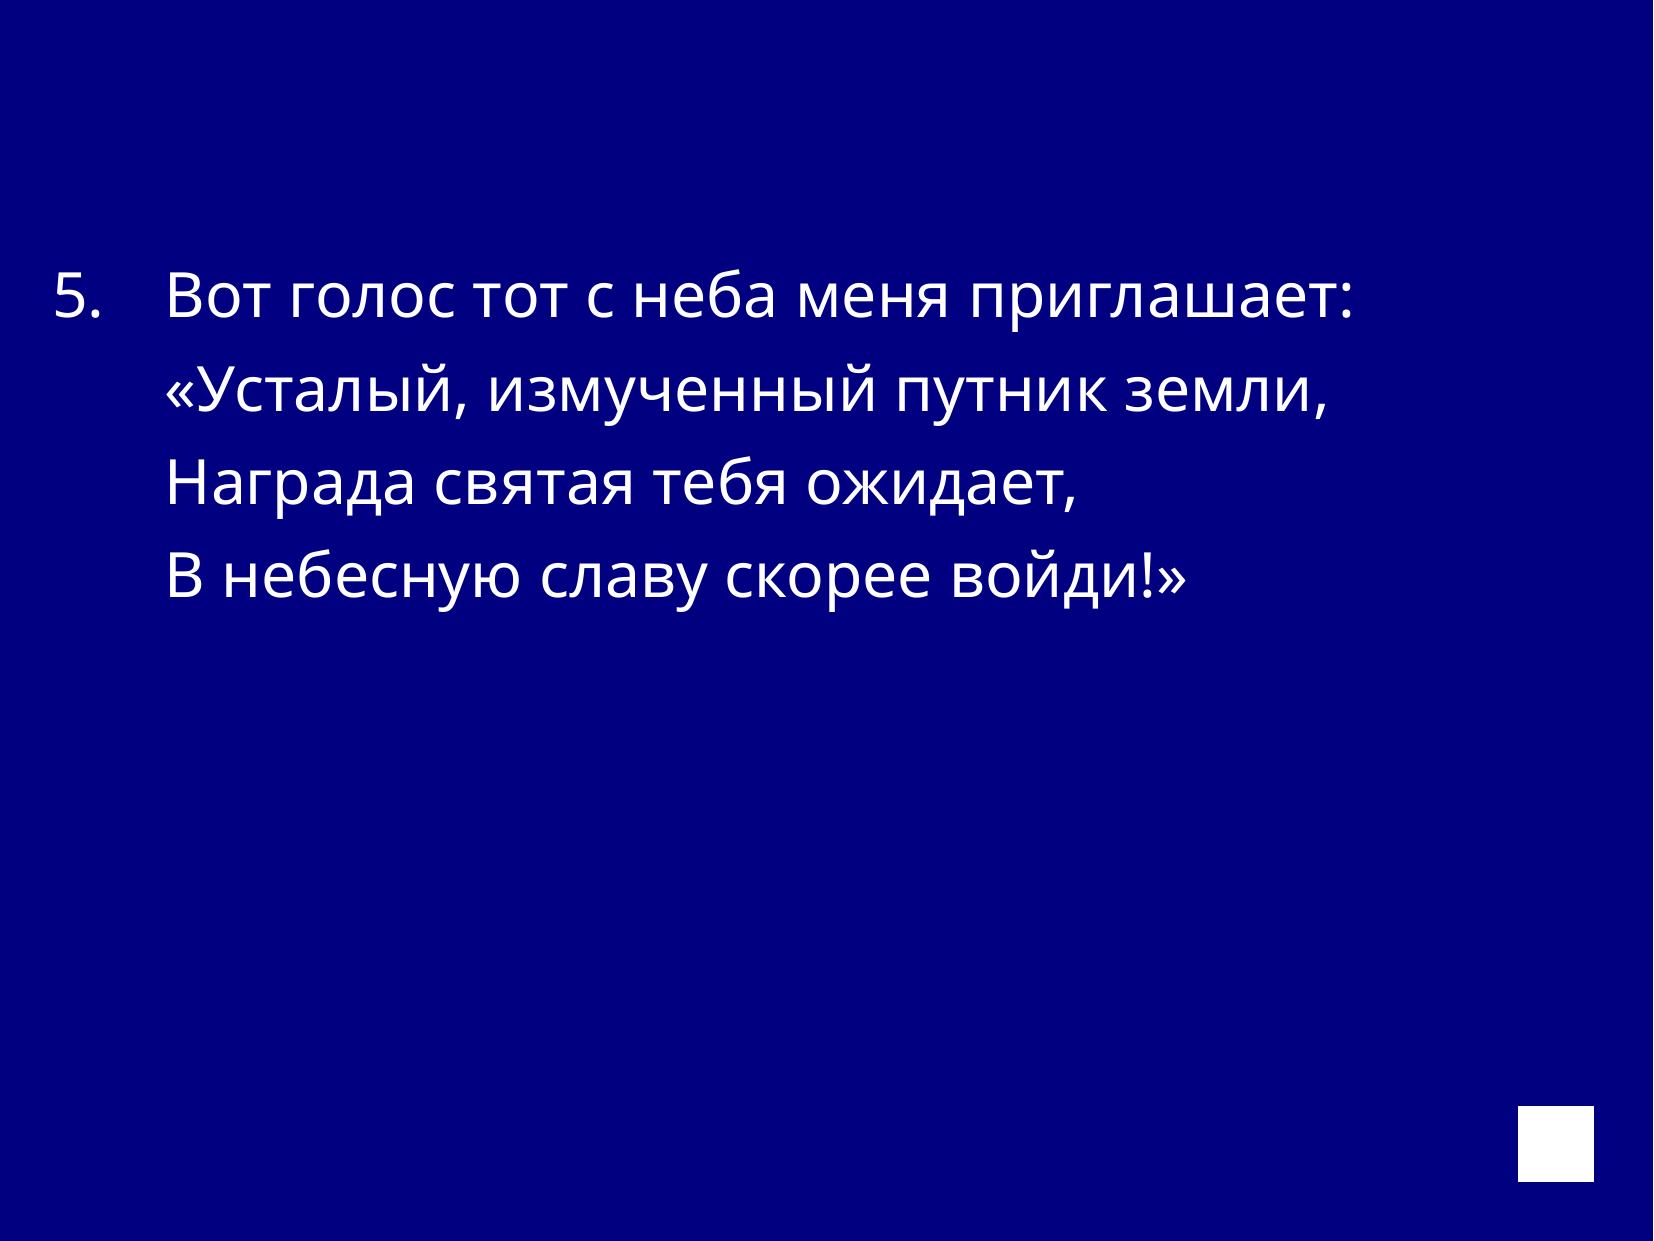

5.	Вот голос тот с неба меня приглашает:
	«Усталый, измученный путник земли,
	Награда святая тебя ожидает,
	В небесную славу скорее войди!»